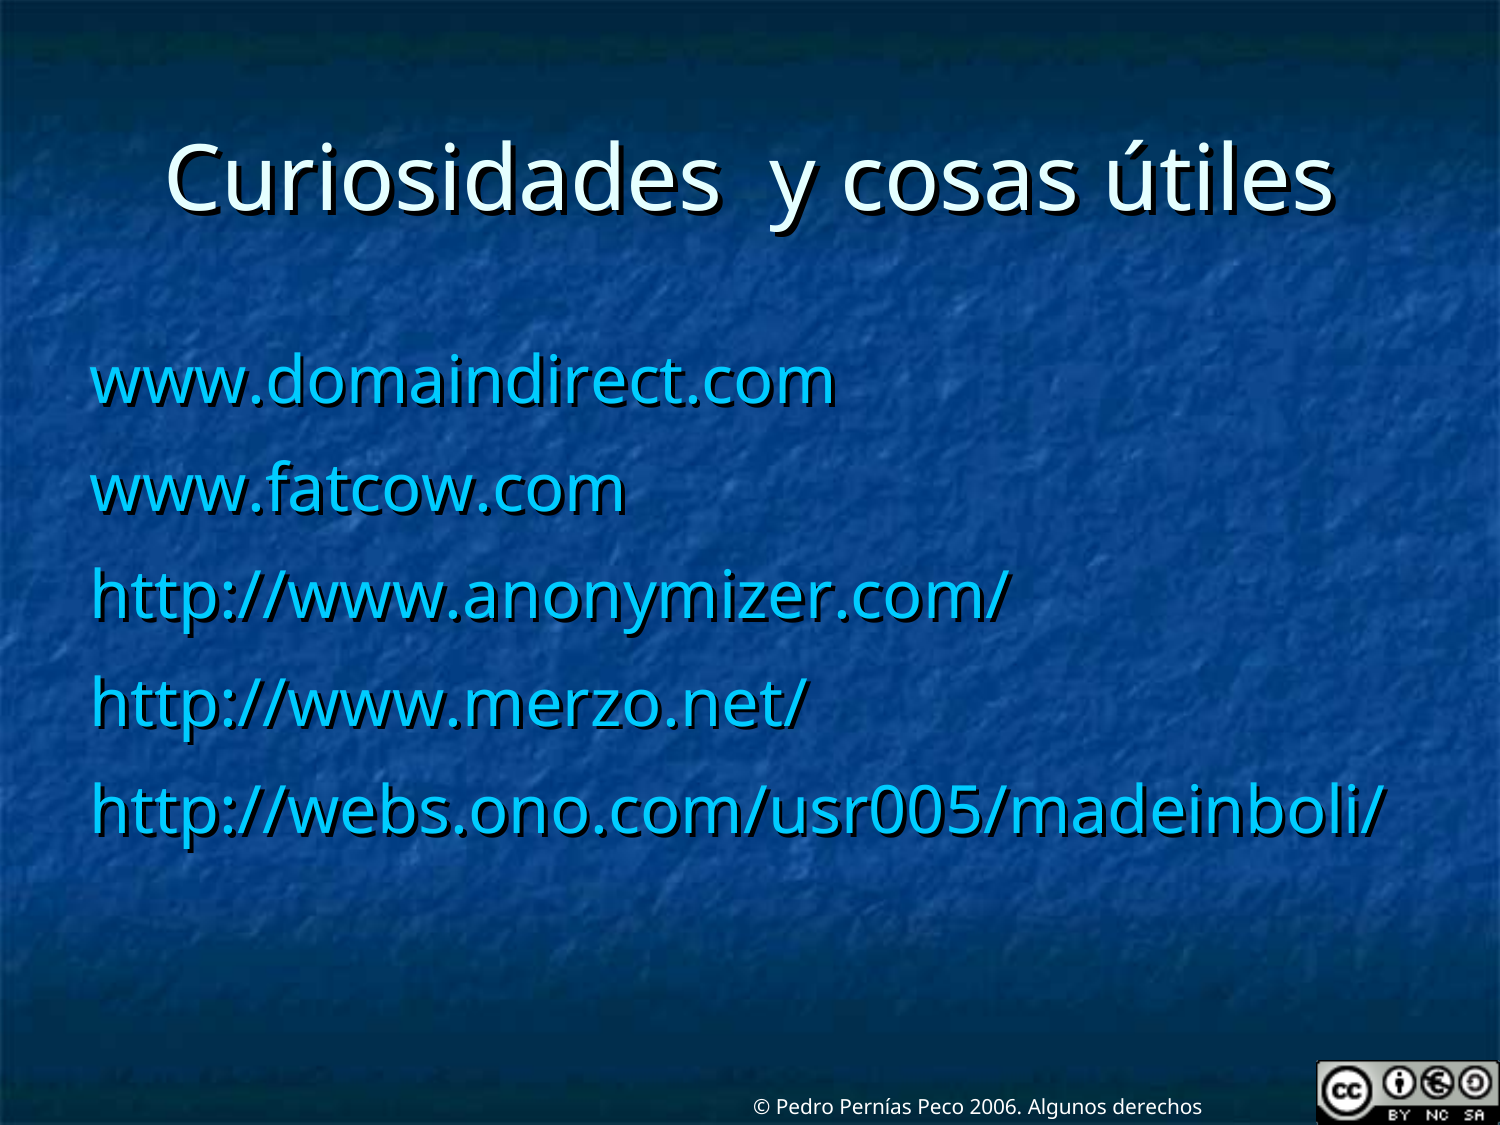

# Curiosidades y cosas útiles
www.domaindirect.com
www.fatcow.com
http://www.anonymizer.com/
http://www.merzo.net/
http://webs.ono.com/usr005/madeinboli/